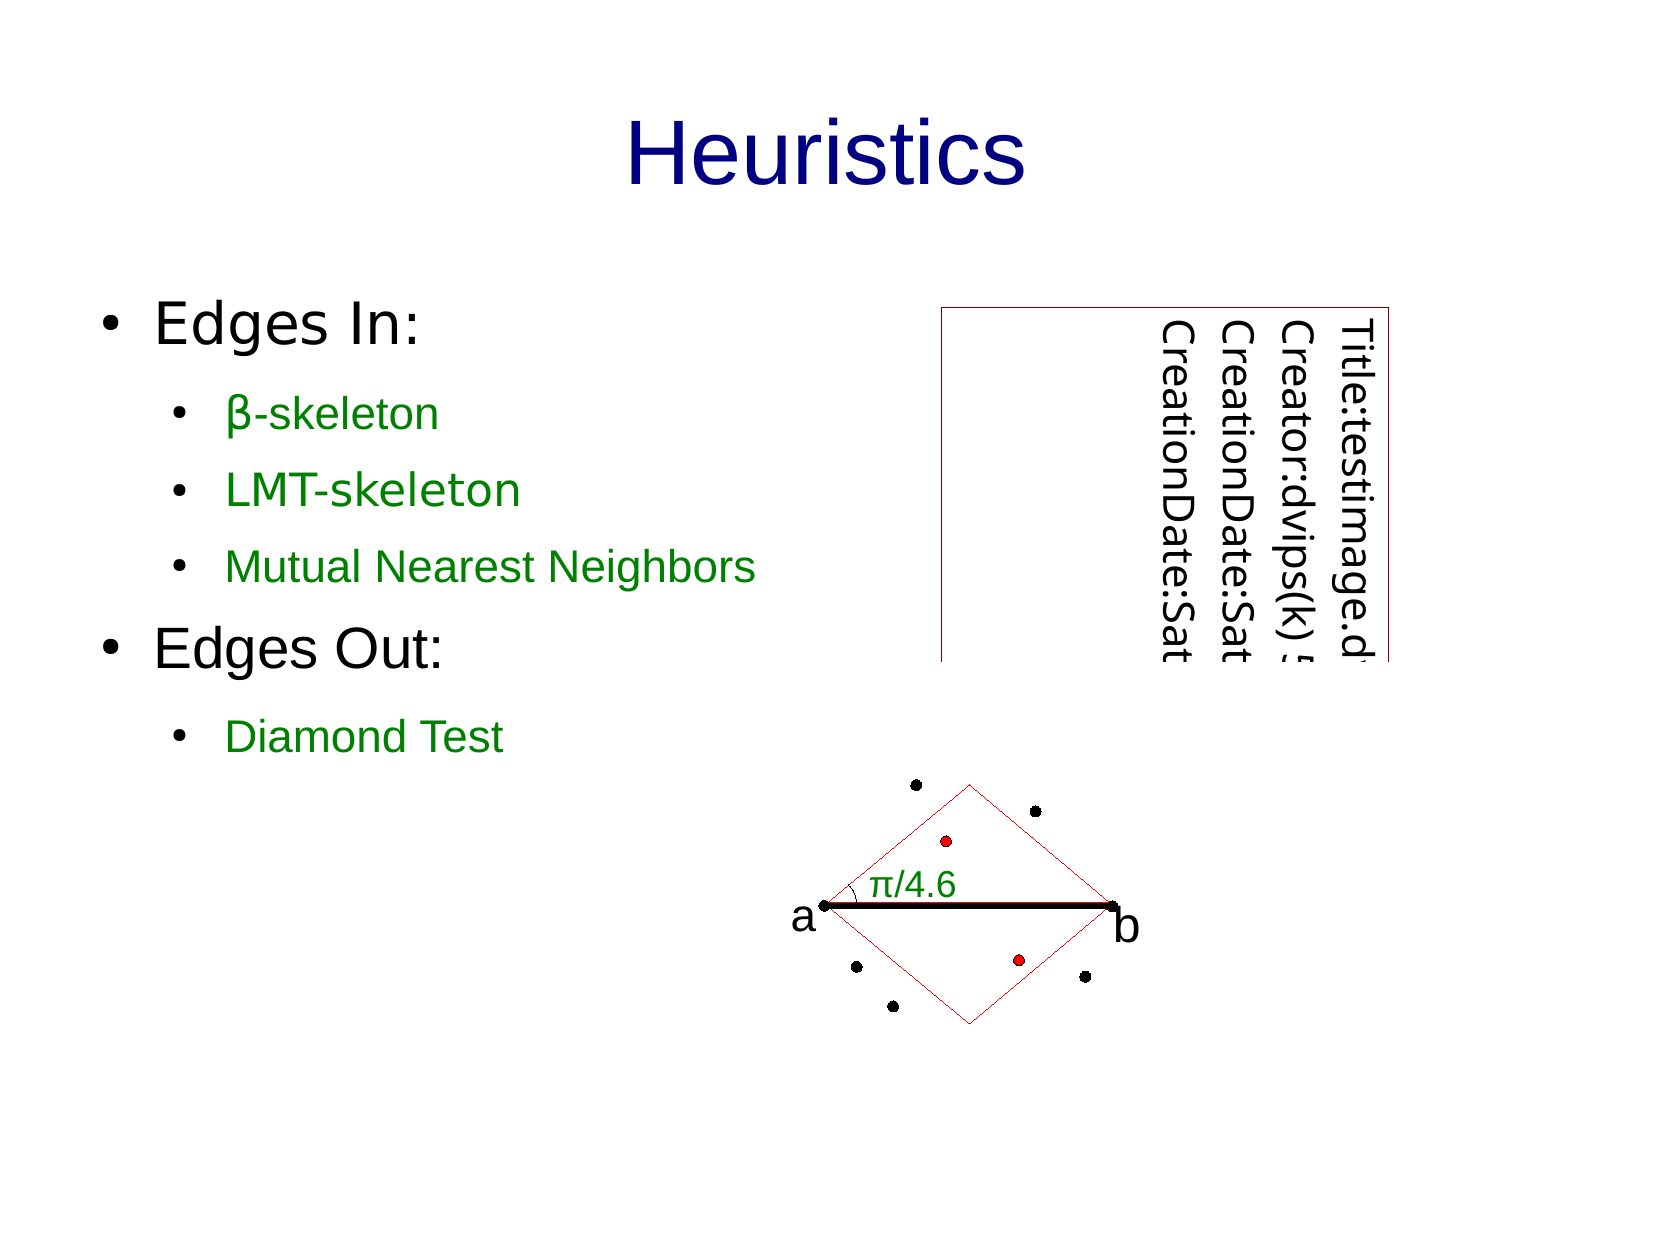

# Heuristics
Edges In:
β-skeleton
LMT-skeleton
Mutual Nearest Neighbors
Edges Out:
Diamond Test
π/4.6
a
b
t
t'
t
t'
e
e'